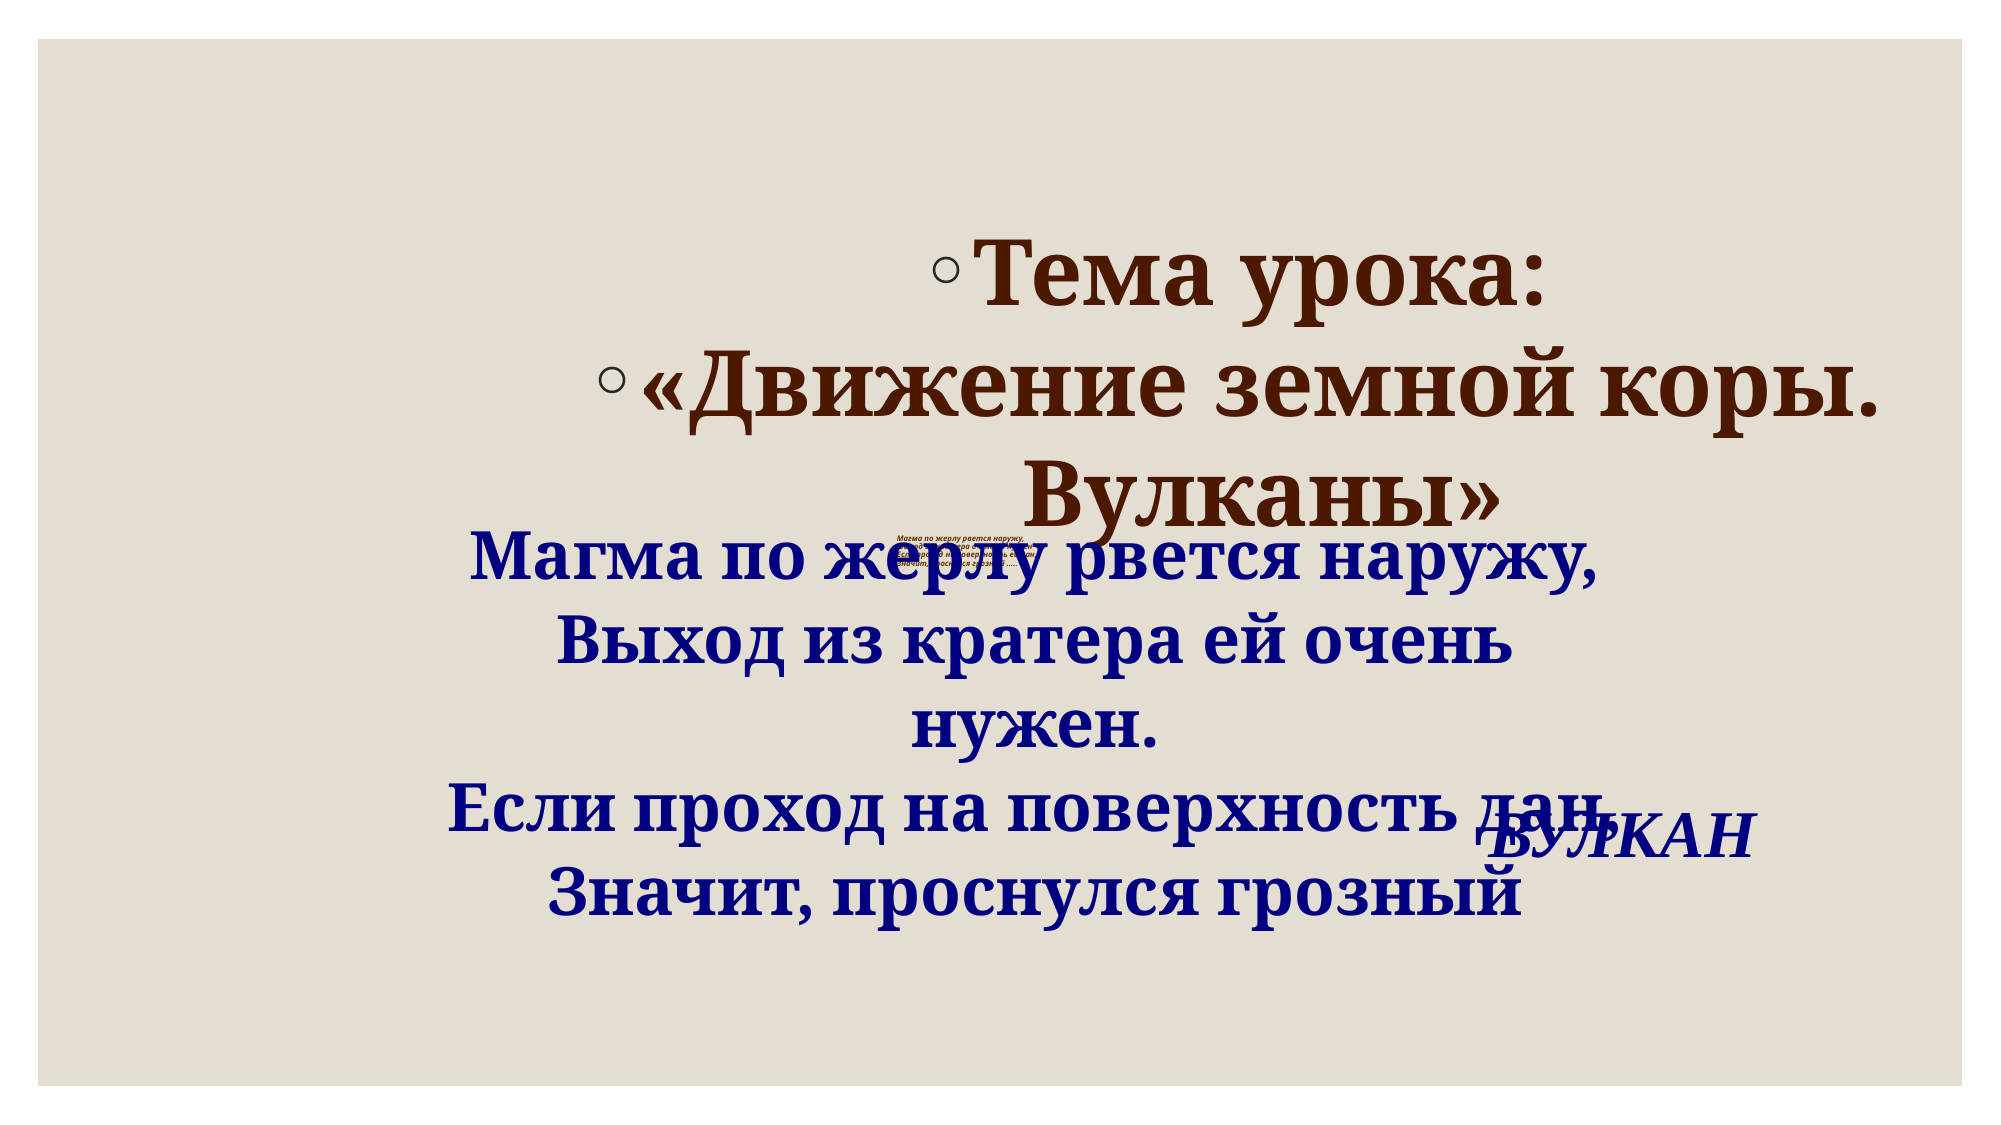

Тема урока:
«Движение земной коры. Вулканы»
# Магма по жерлу рвется наружу, Выход из кратера очень ей нужен Если проход на поверхность ей дан, Значит, проснулся грозный …..
Магма по жерлу рвется наружу,
Выход из кратера ей очень нужен.
Если проход на поверхность дан,
Значит, проснулся грозный
ВУЛКАН